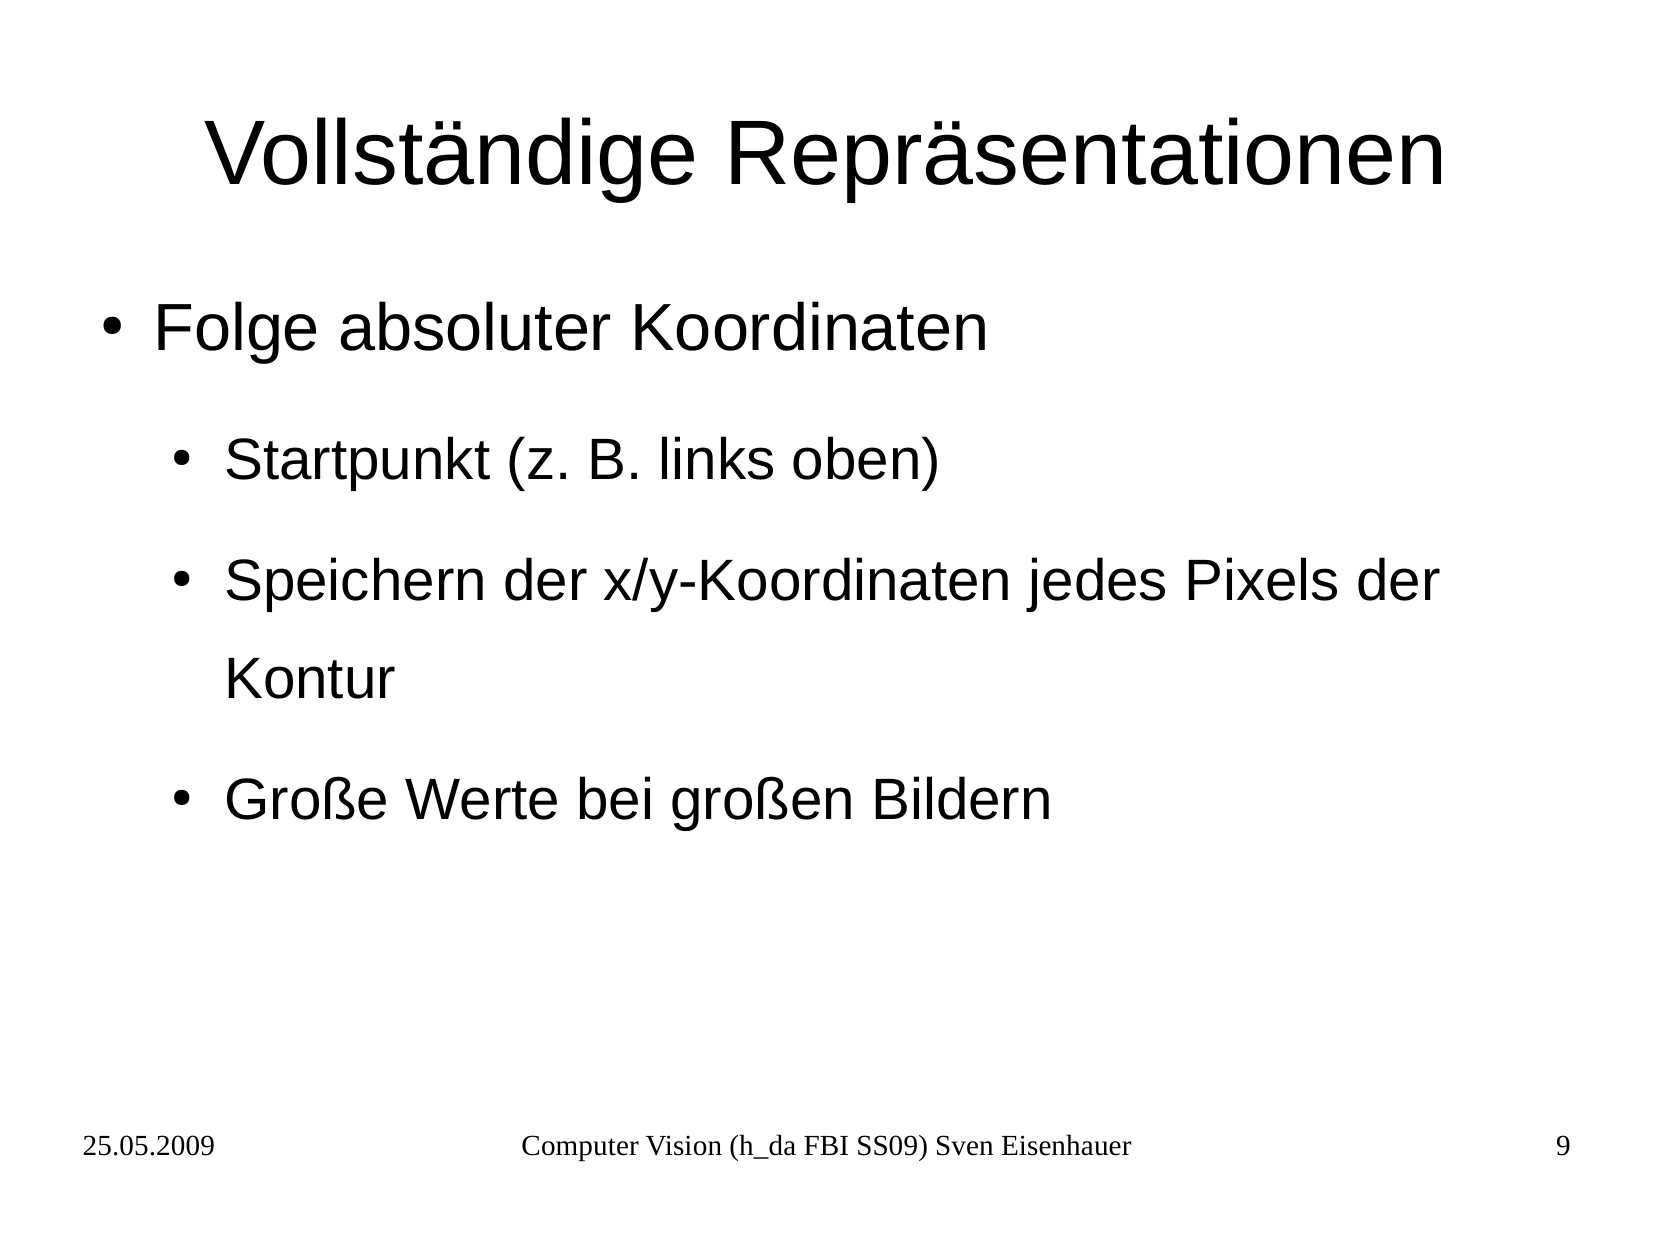

# Vollständige Repräsentationen
Folge absoluter Koordinaten
Startpunkt (z. B. links oben)
Speichern der x/y-Koordinaten jedes Pixels der Kontur
Große Werte bei großen Bildern
25.05.2009
Computer Vision (h_da FBI SS09) Sven Eisenhauer
9